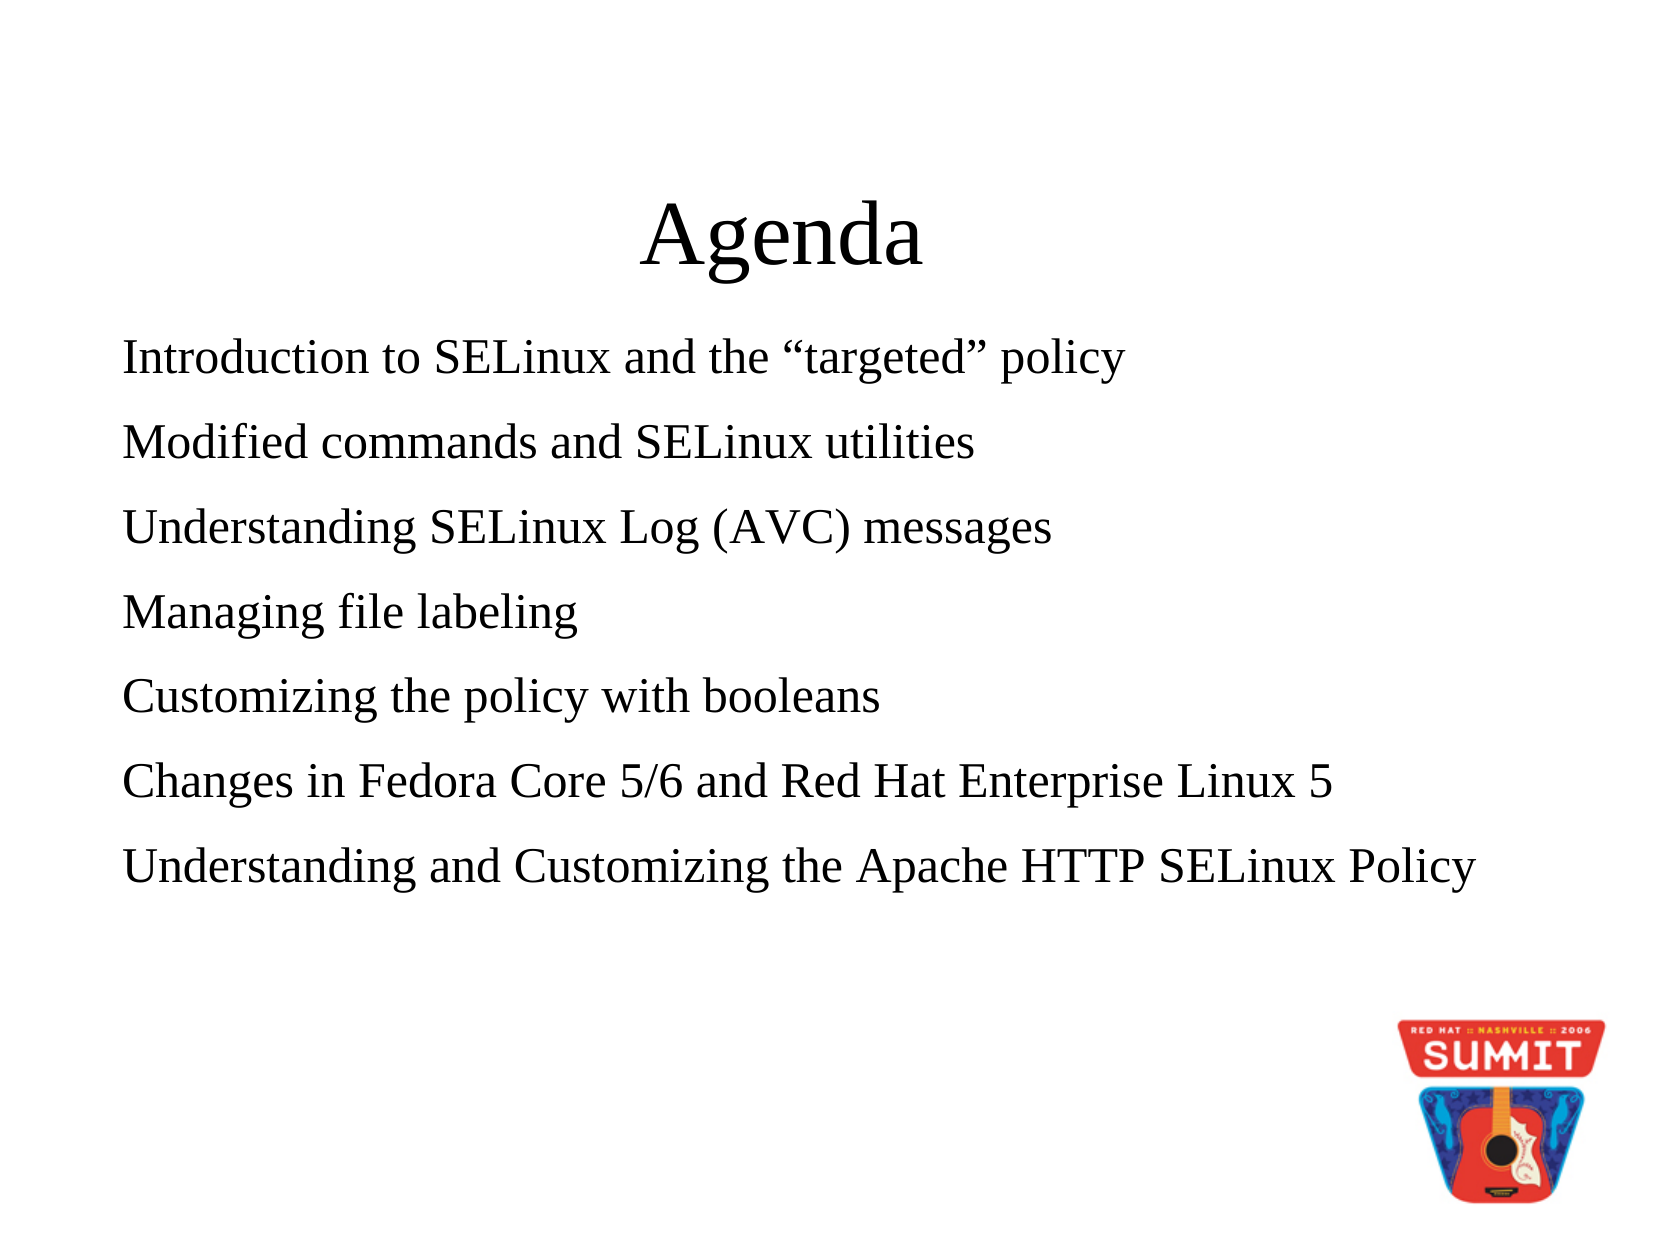

# Agenda
Introduction to SELinux and the “targeted” policy
Modified commands and SELinux utilities
Understanding SELinux Log (AVC) messages
Managing file labeling
Customizing the policy with booleans
Changes in Fedora Core 5/6 and Red Hat Enterprise Linux 5
Understanding and Customizing the Apache HTTP SELinux Policy